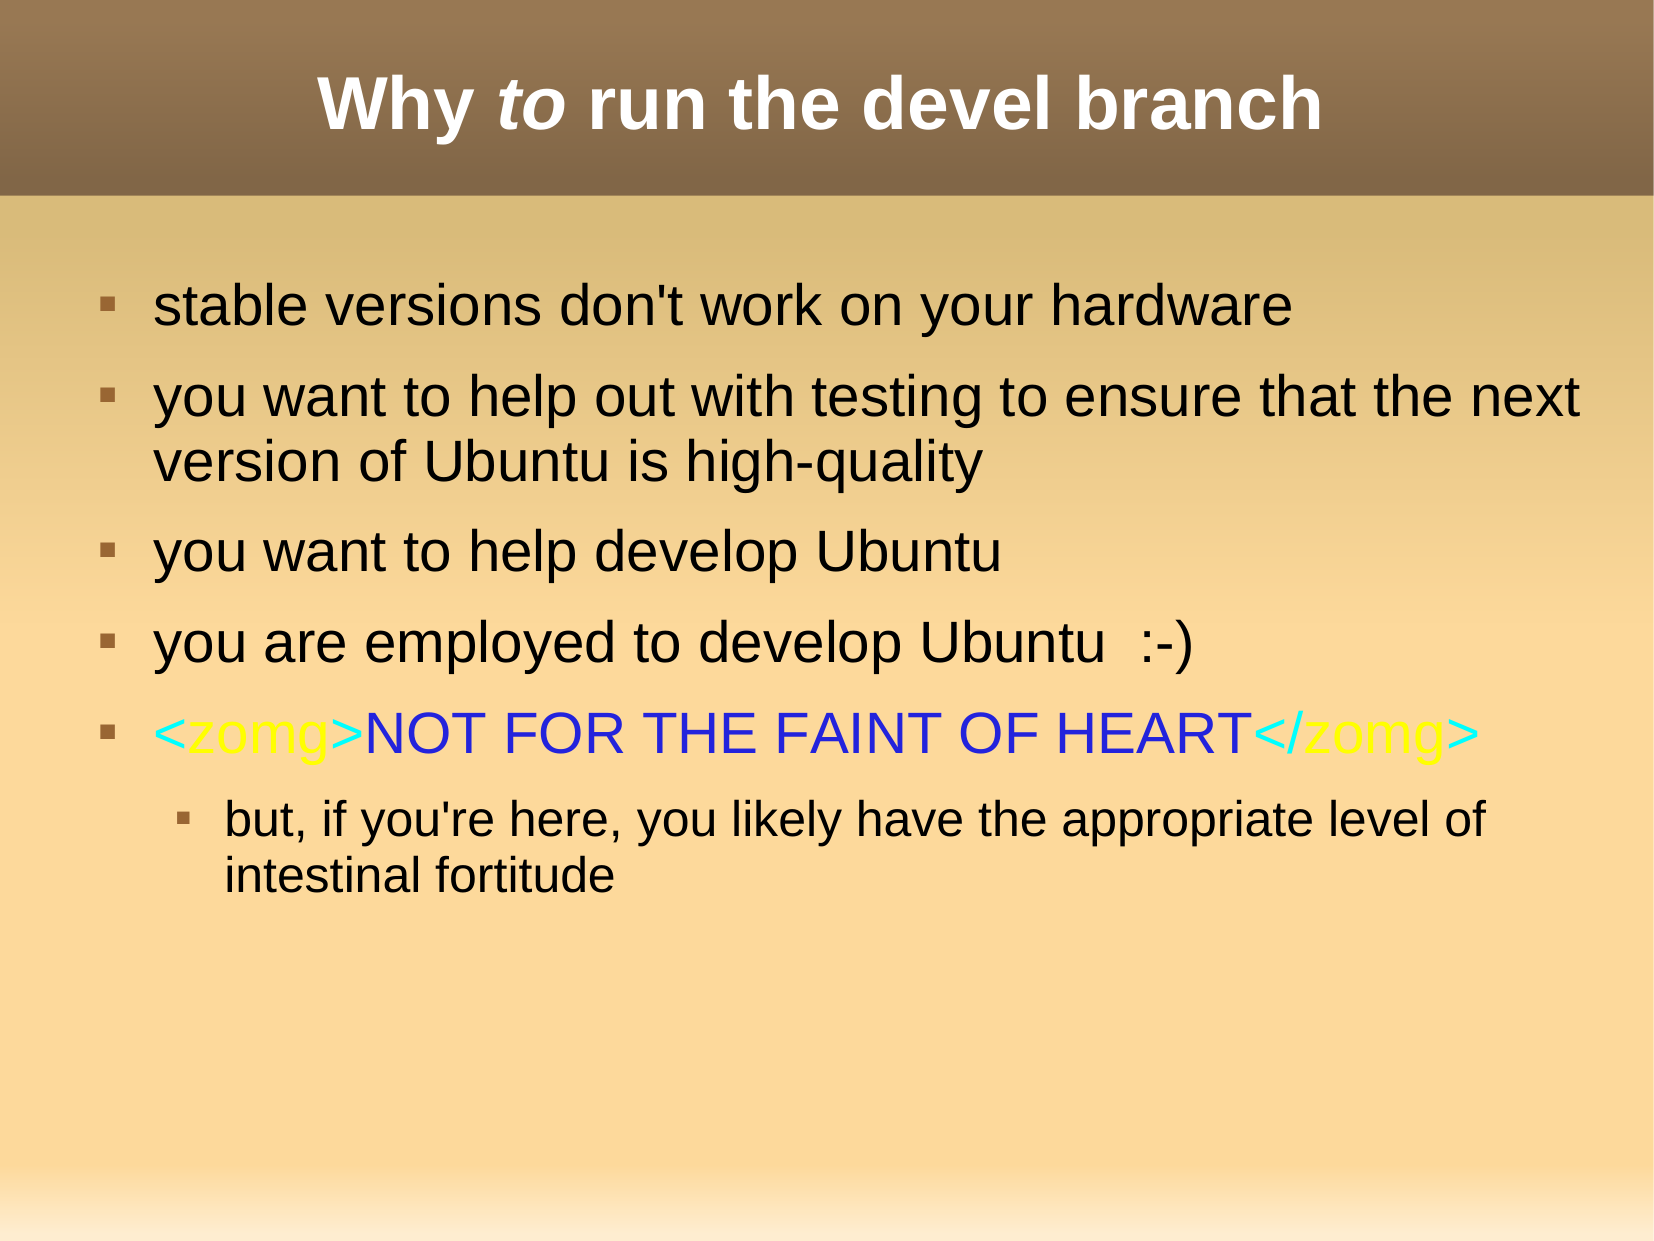

# Why to run the devel branch
stable versions don't work on your hardware
you want to help out with testing to ensure that the next version of Ubuntu is high-quality
you want to help develop Ubuntu
you are employed to develop Ubuntu :-)
<zomg>NOT FOR THE FAINT OF HEART</zomg>
but, if you're here, you likely have the appropriate level of intestinal fortitude